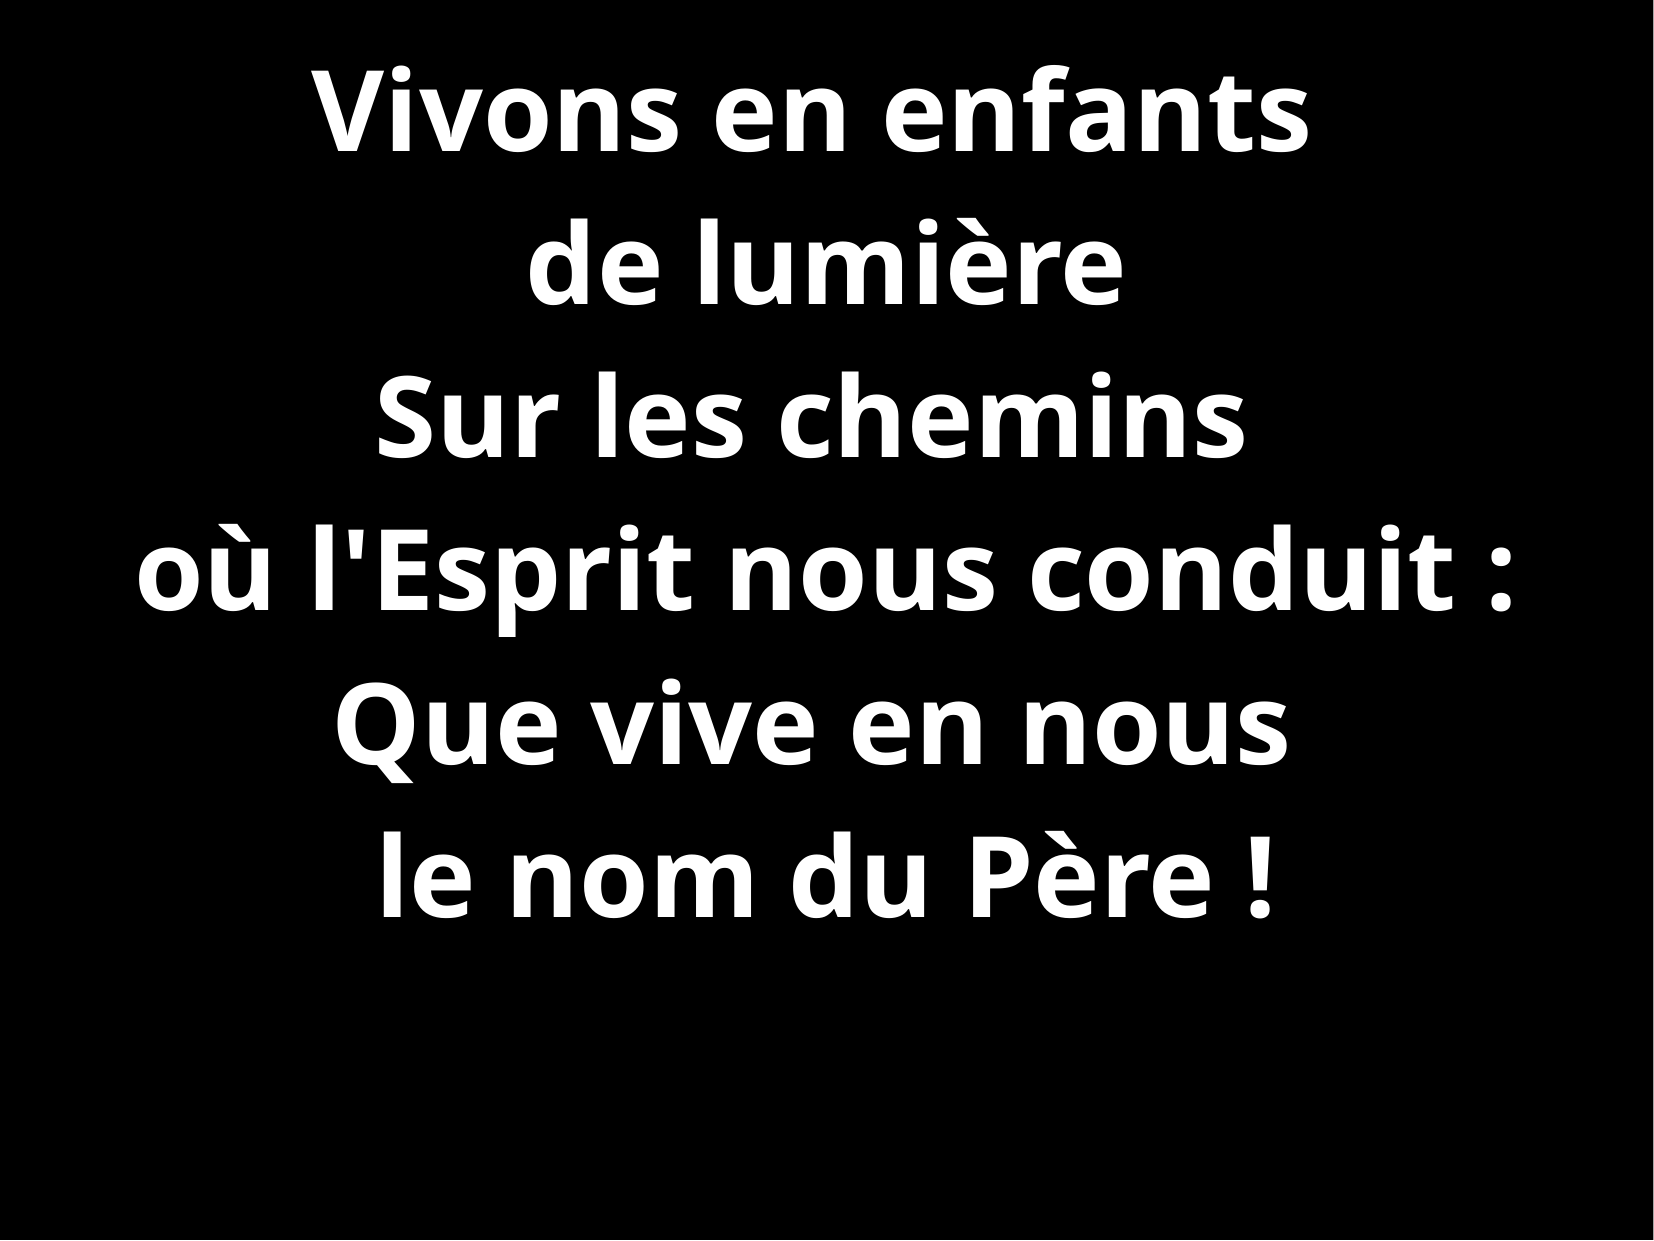

Vivons en enfants
de lumière
Sur les chemins
où l'Esprit nous conduit :
Que vive en nous
le nom du Père !